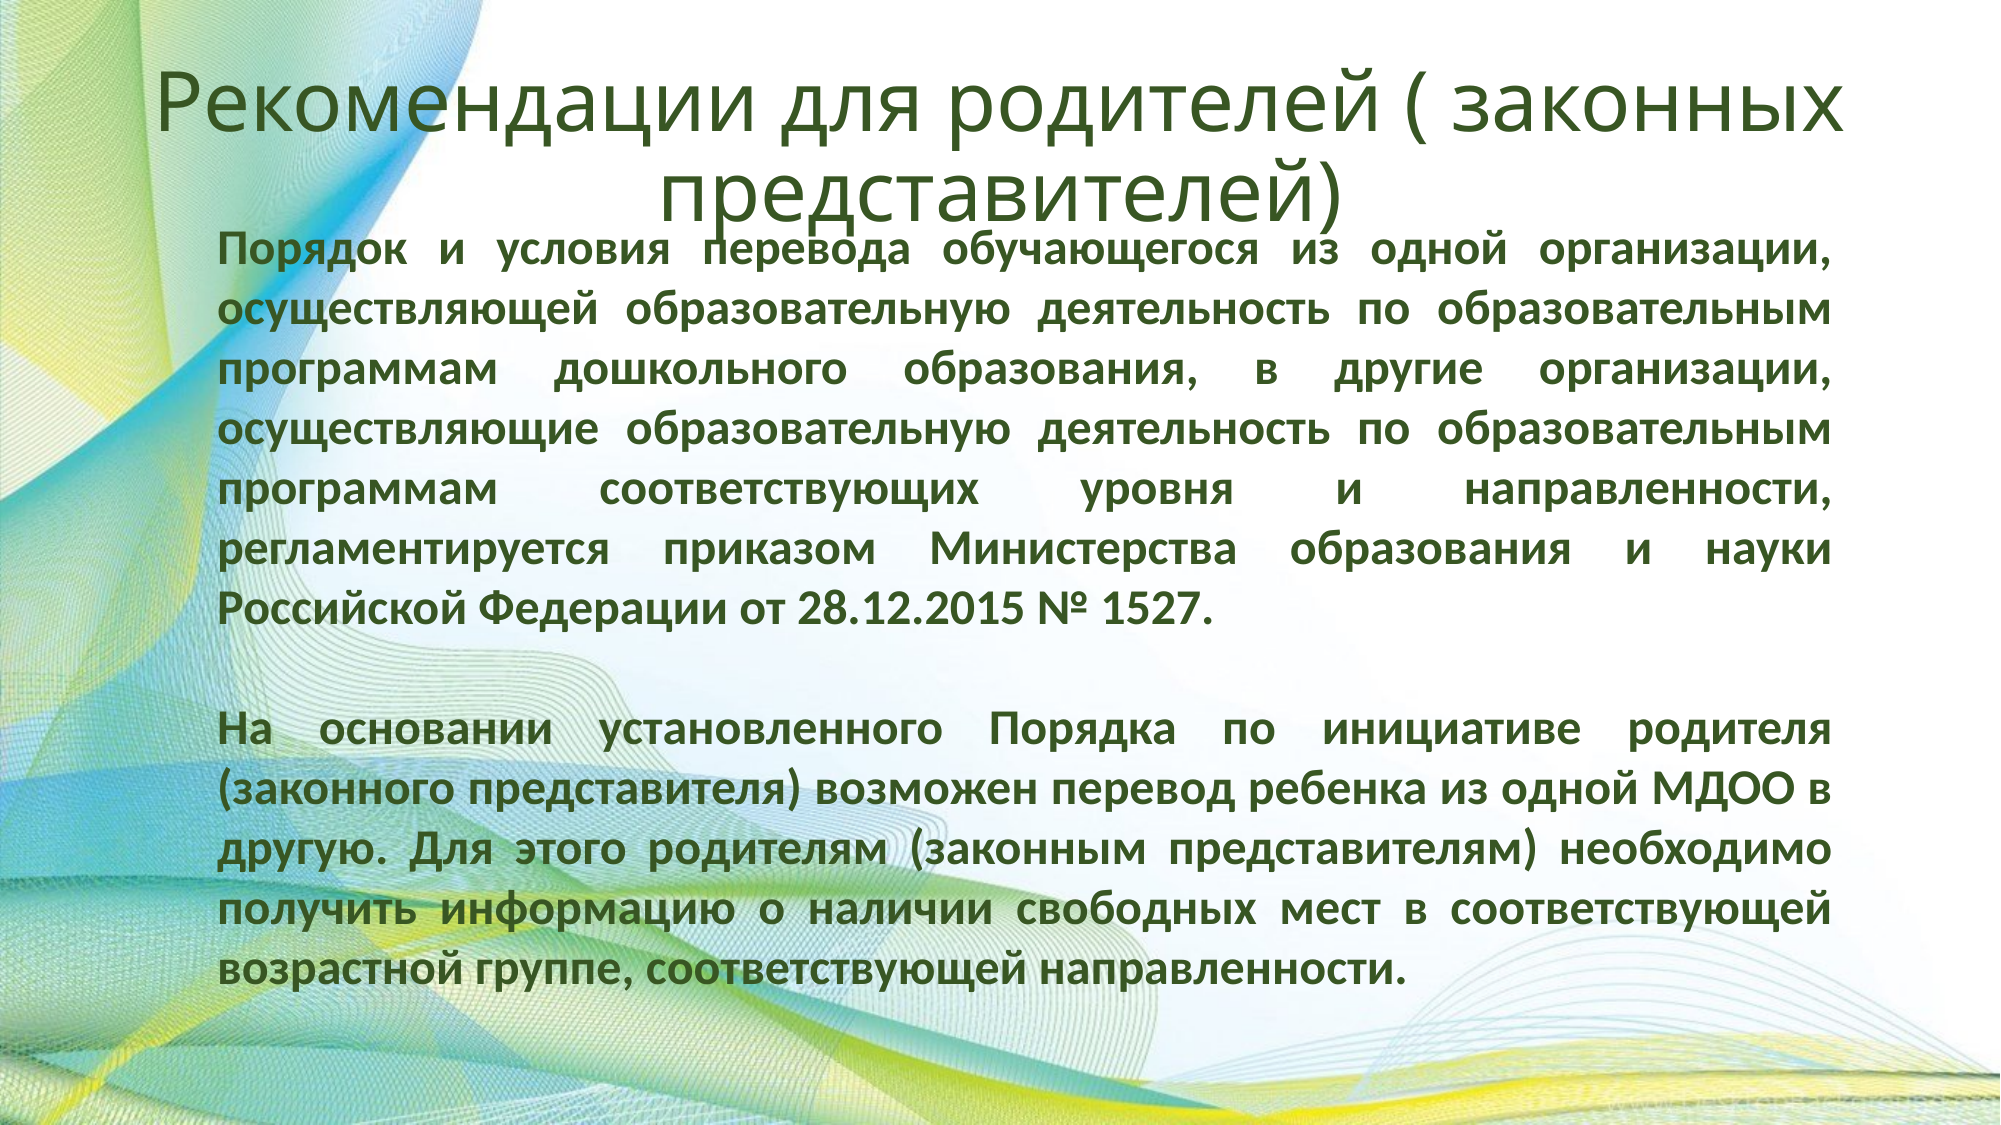

# Рекомендации для родителей ( законных представителей)
Порядок и условия перевода обучающегося из одной организации, осуществляющей образовательную деятельность по образовательным программам дошкольного образования, в другие организации, осуществляющие образовательную деятельность по образовательным программам соответствующих уровня и направленности, регламентируется приказом Министерства образования и науки Российской Федерации от 28.12.2015 № 1527.
На основании установленного Порядка по инициативе родителя (законного представителя) возможен перевод ребенка из одной МДОО в другую. Для этого родителям (законным представителям) необходимо получить информацию о наличии свободных мест в соответствующей возрастной группе, соответствующей направленности.